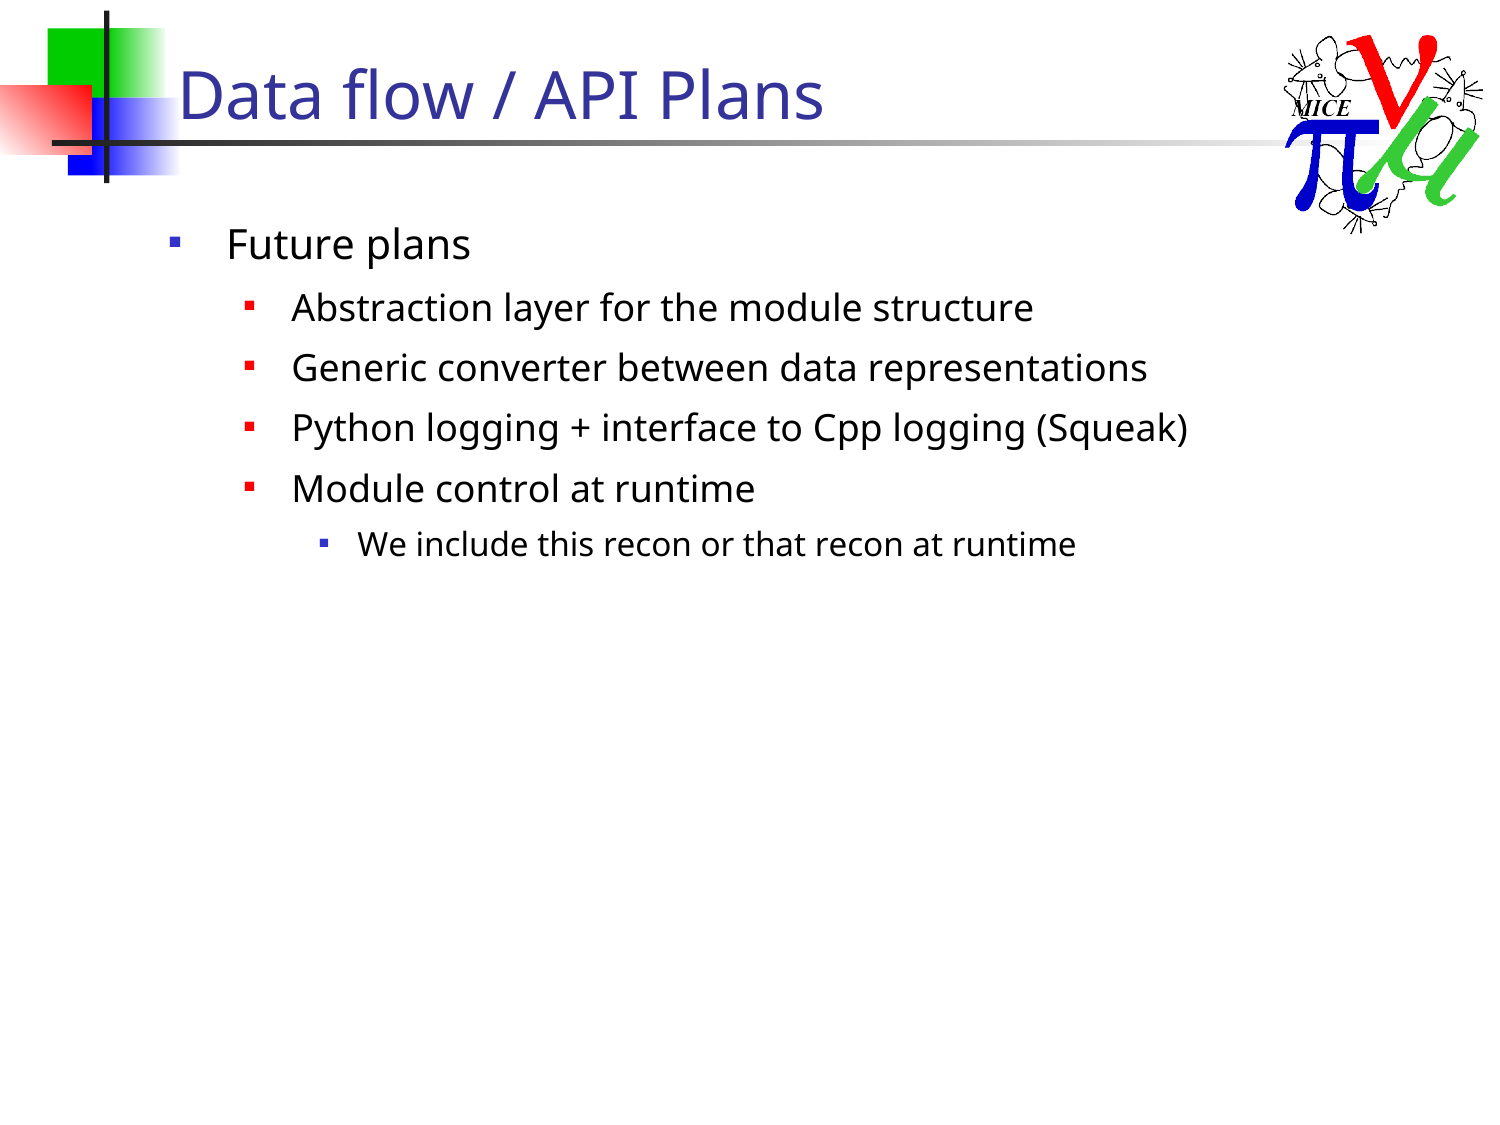

# Data flow / API Plans
Future plans
Abstraction layer for the module structure
Generic converter between data representations
Python logging + interface to Cpp logging (Squeak)
Module control at runtime
We include this recon or that recon at runtime